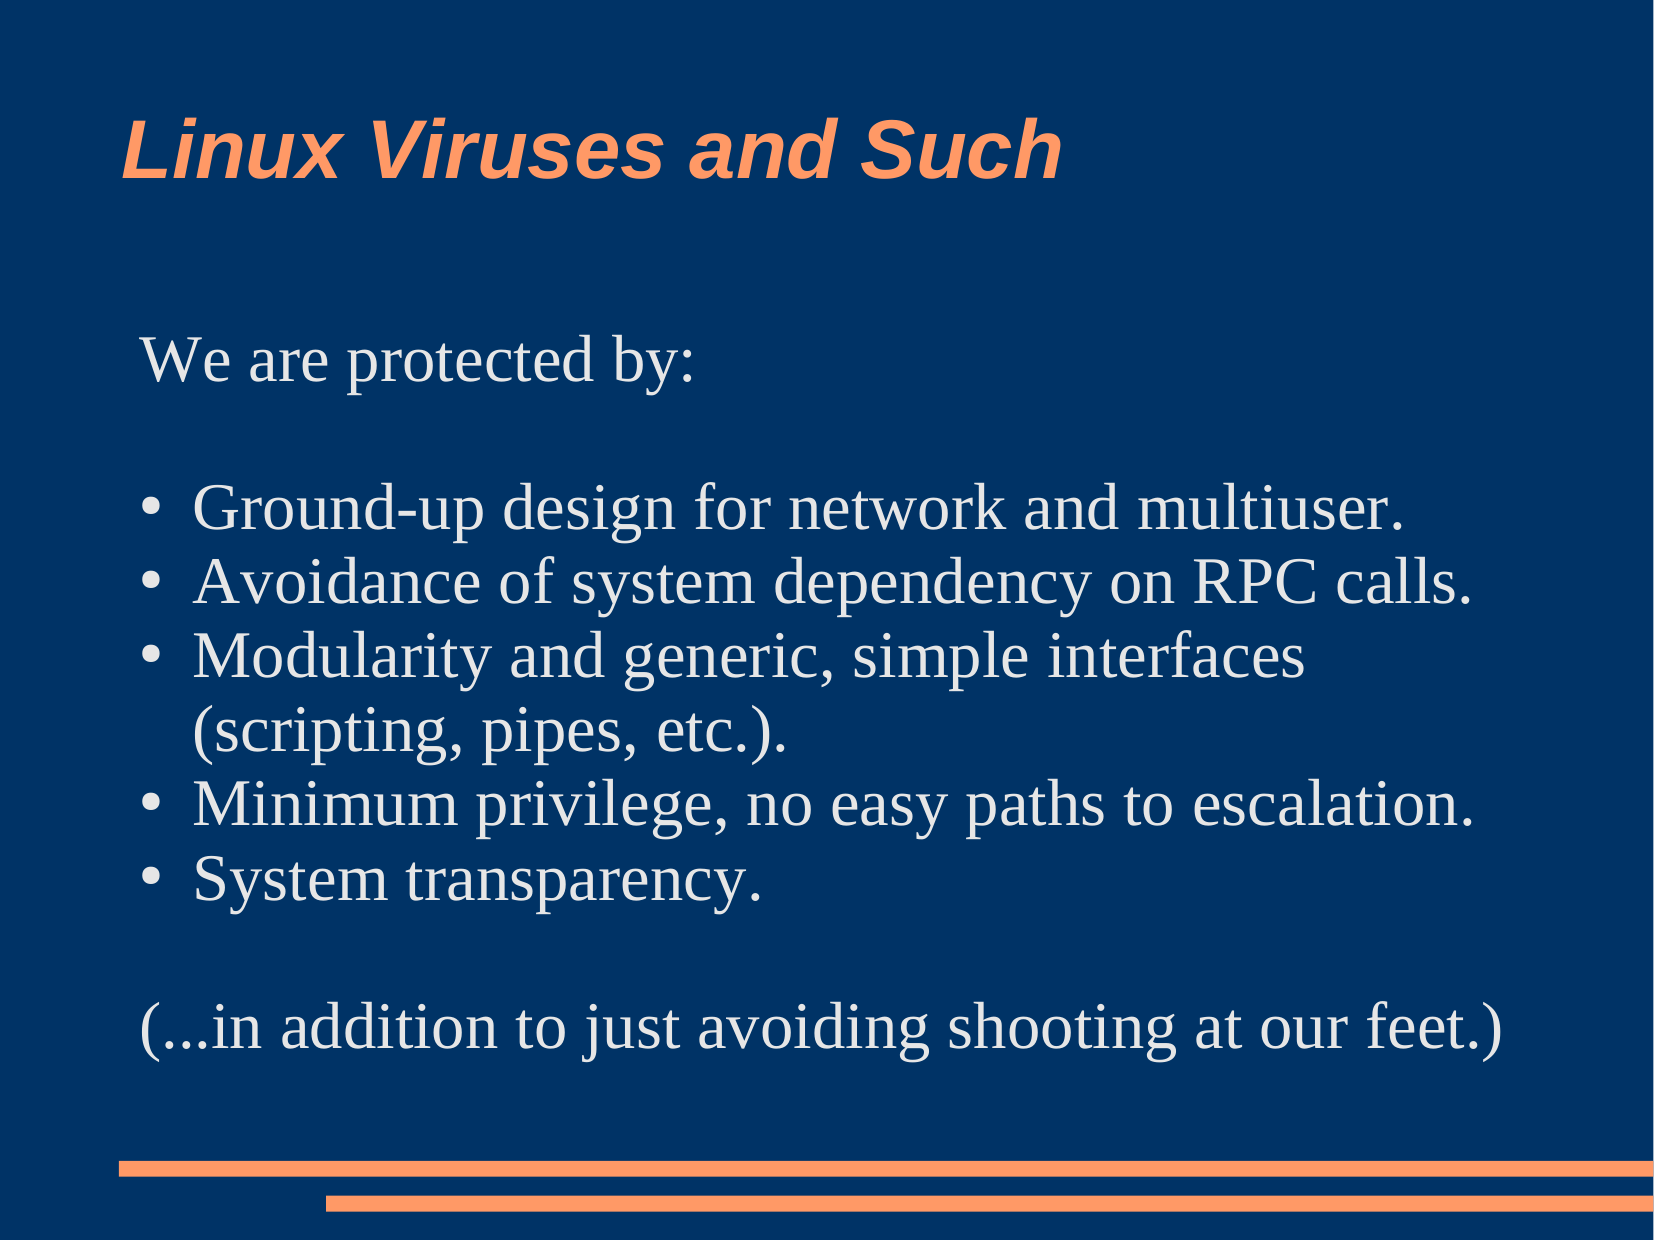

# Linux Viruses and Such
We are protected by:
Ground-up design for network and multiuser.
Avoidance of system dependency on RPC calls.
Modularity and generic, simple interfaces (scripting, pipes, etc.).
Minimum privilege, no easy paths to escalation.
System transparency.
(...in addition to just avoiding shooting at our feet.)